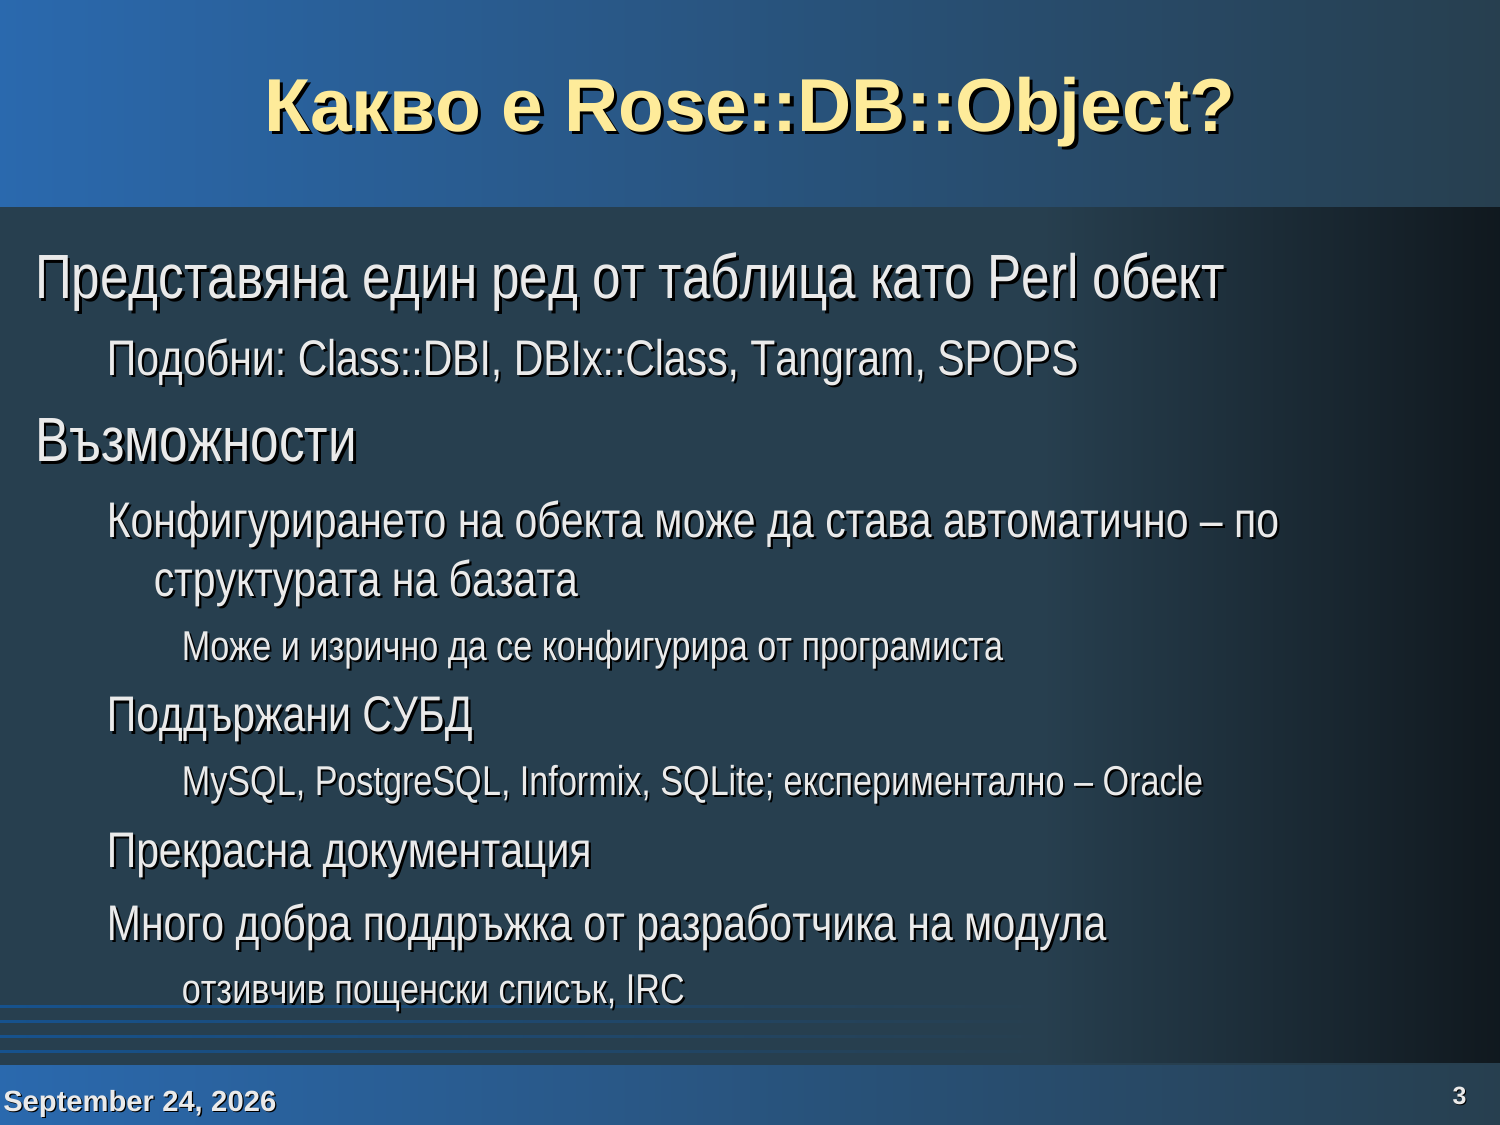

# Какво е Rose::DB::Object?
Представяна един ред от таблица като Perl обект
Подобни: Class::DBI, DBIx::Class, Tangram, SPOPS
Възможности
Конфигурирането на обекта може да става автоматично – по структурата на базата
Може и изрично да се конфигурира от програмиста
Поддържани СУБД
MySQL, PostgreSQL, Informix, SQLite; експериментално – Oracle
Прекрасна документация
Много добра поддръжка от разработчика на модула
отзивчив пощенски списък, IRC